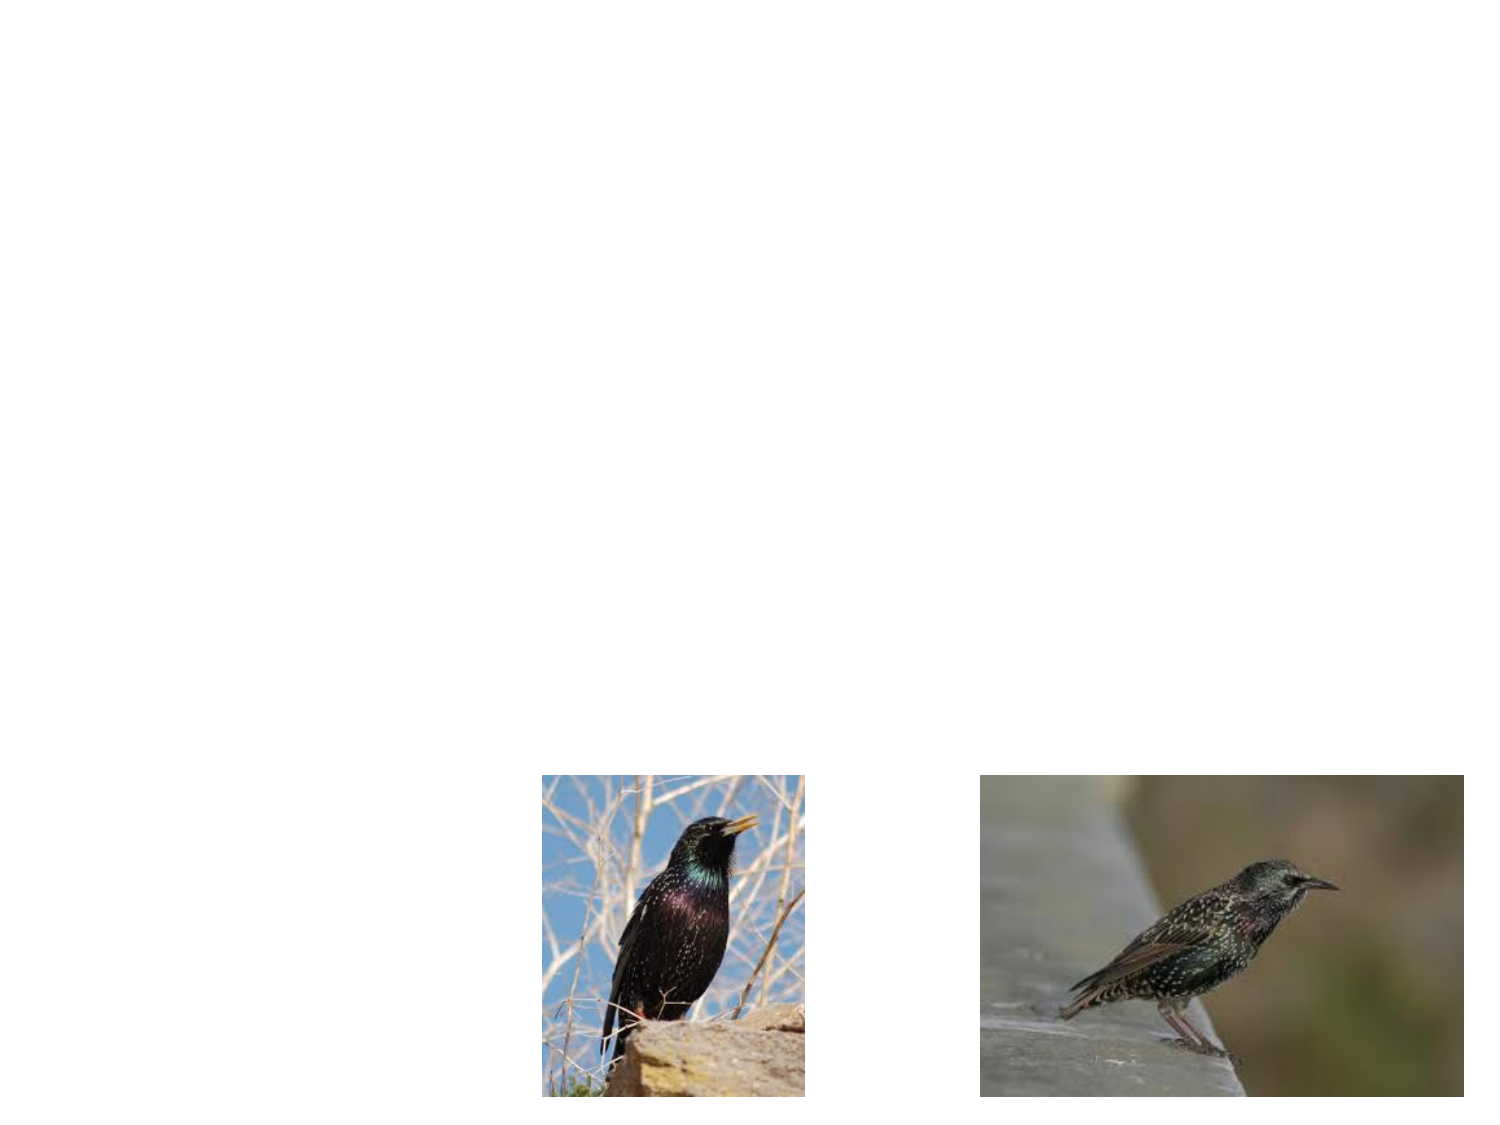

# O estorninho comum Sturnusvulgaris é um pássaro da família dos esturnídeos, nativo da Eurásia e introduzido na América do Norte, África do Sul, Austrália e Nova Zelândia.
	Caminha rápida e agitadamente em terrenos abertos, prados e relvados em busca de alimento (insetos e vermes).
	Uma característica interessante e menos conhecida dos estorninhos é a sua capacidade de ingestão de álcool. Graças a uma enzima específica que produz, consegue processar o álcool 14 vezes mais rapidamente que um ser humano o que lhe permite ingerir em grandes quantidades uma série de frutos e bagas.